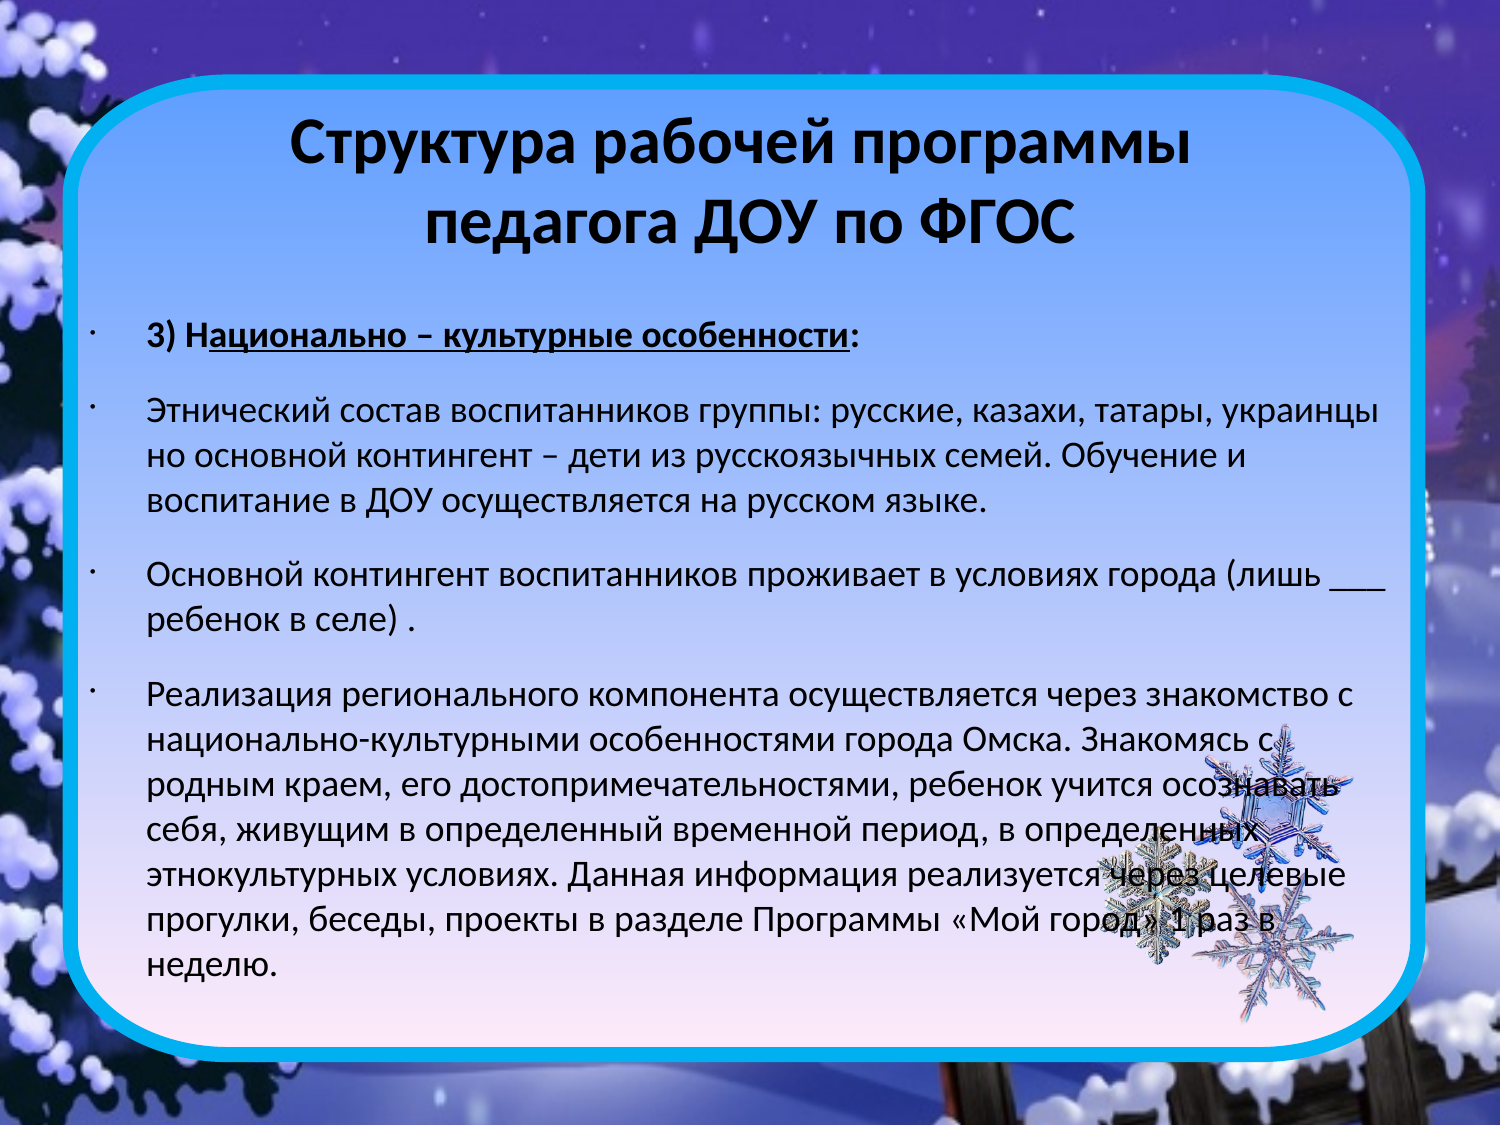

# Структура рабочей программы педагога ДОУ по ФГОС
3) Национально – культурные особенности:
Этнический состав воспитанников группы: русские, казахи, татары, украинцы но основной контингент – дети из русскоязычных семей. Обучение и воспитание в ДОУ осуществляется на русском языке.
Основной контингент воспитанников проживает в условиях города (лишь ___ ребенок в селе) .
Реализация регионального компонента осуществляется через знакомство с национально-культурными особенностями города Омска. Знакомясь с родным краем, его достопримечательностями, ребенок учится осознавать себя, живущим в определенный временной период, в определенных этнокультурных условиях. Данная информация реализуется через целевые прогулки, беседы, проекты в разделе Программы «Мой город» 1 раз в неделю.